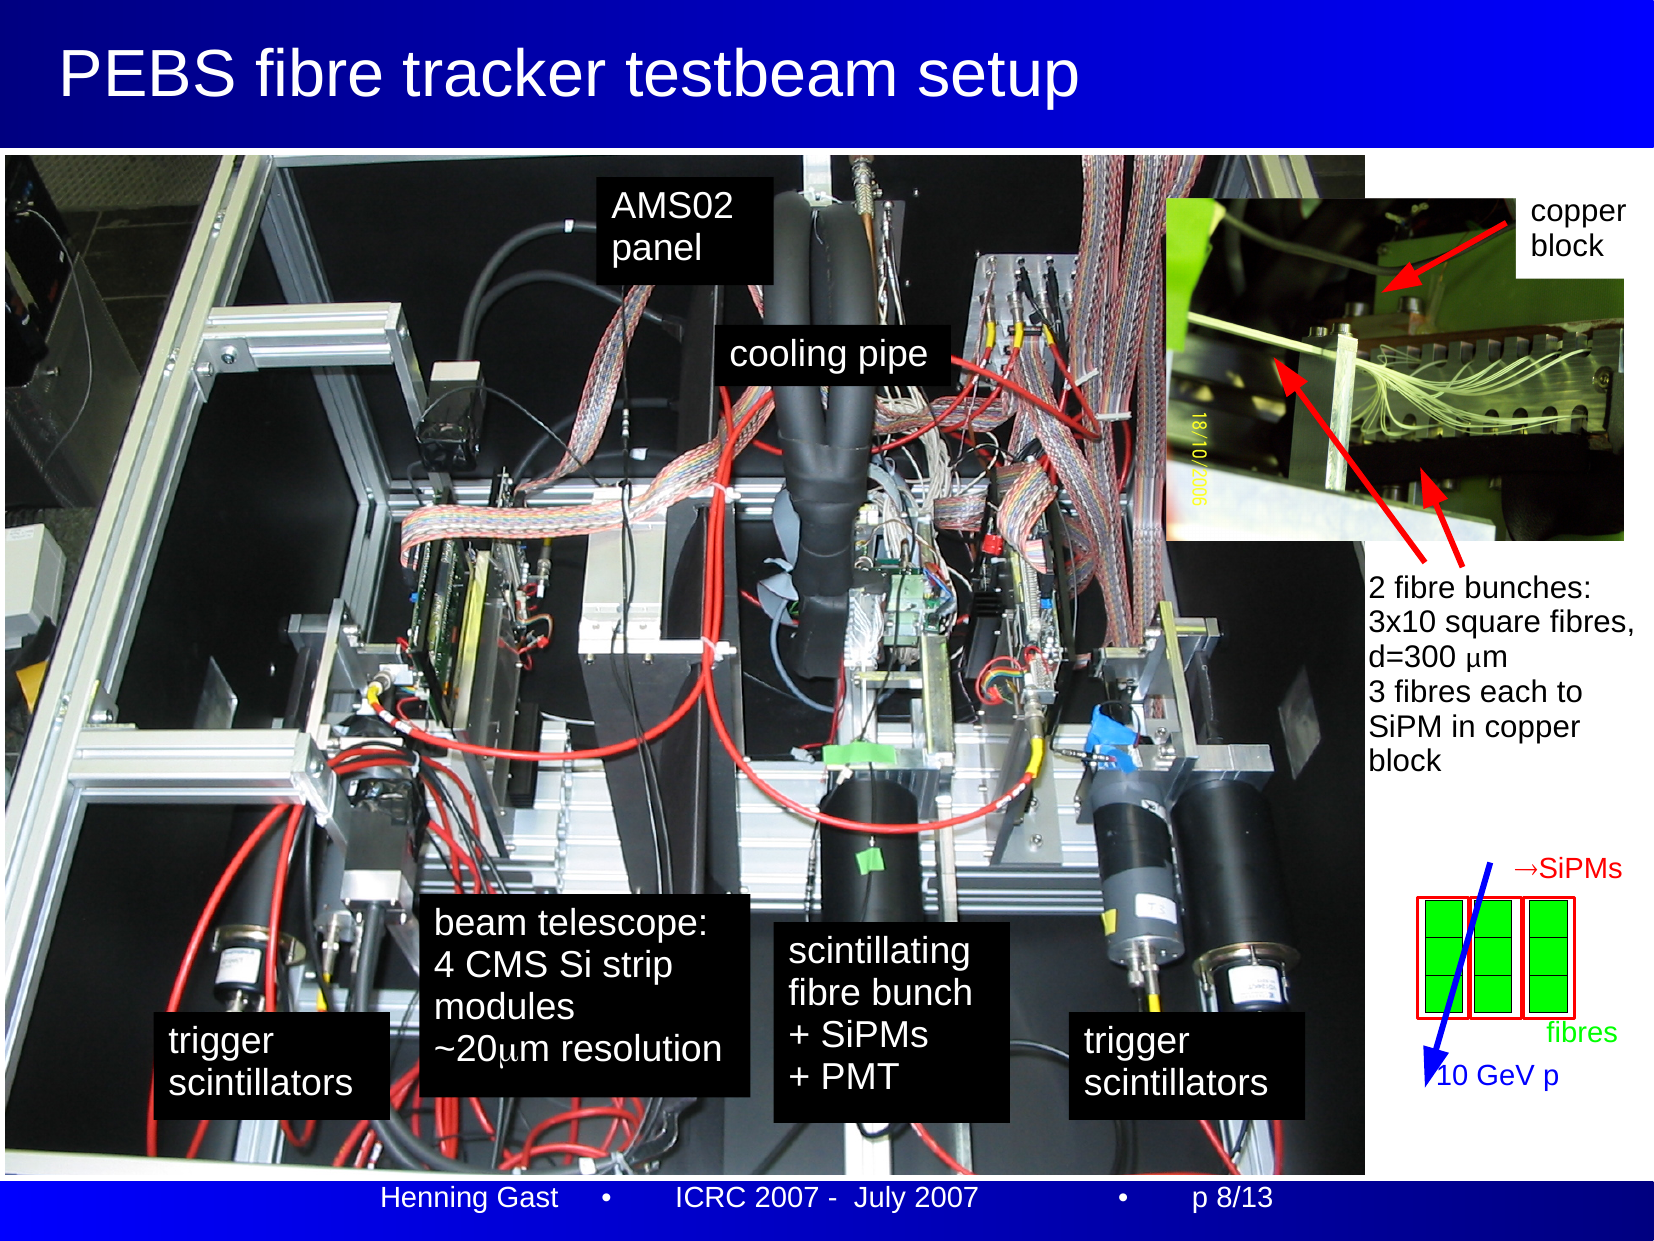

# PEBS fibre tracker testbeam setup
AMS02 panel
copper block
cooling pipe
2 fibre bunches:
3x10 square fibres, d=300 m
3 fibres each to SiPM in copper block
SiPMs
beam telescope:
4 CMS Si strip modules
~20m resolution
scintillating fibre bunch + SiPMs
+ PMT
fibres
trigger scintillators
trigger scintillators
10 GeV p